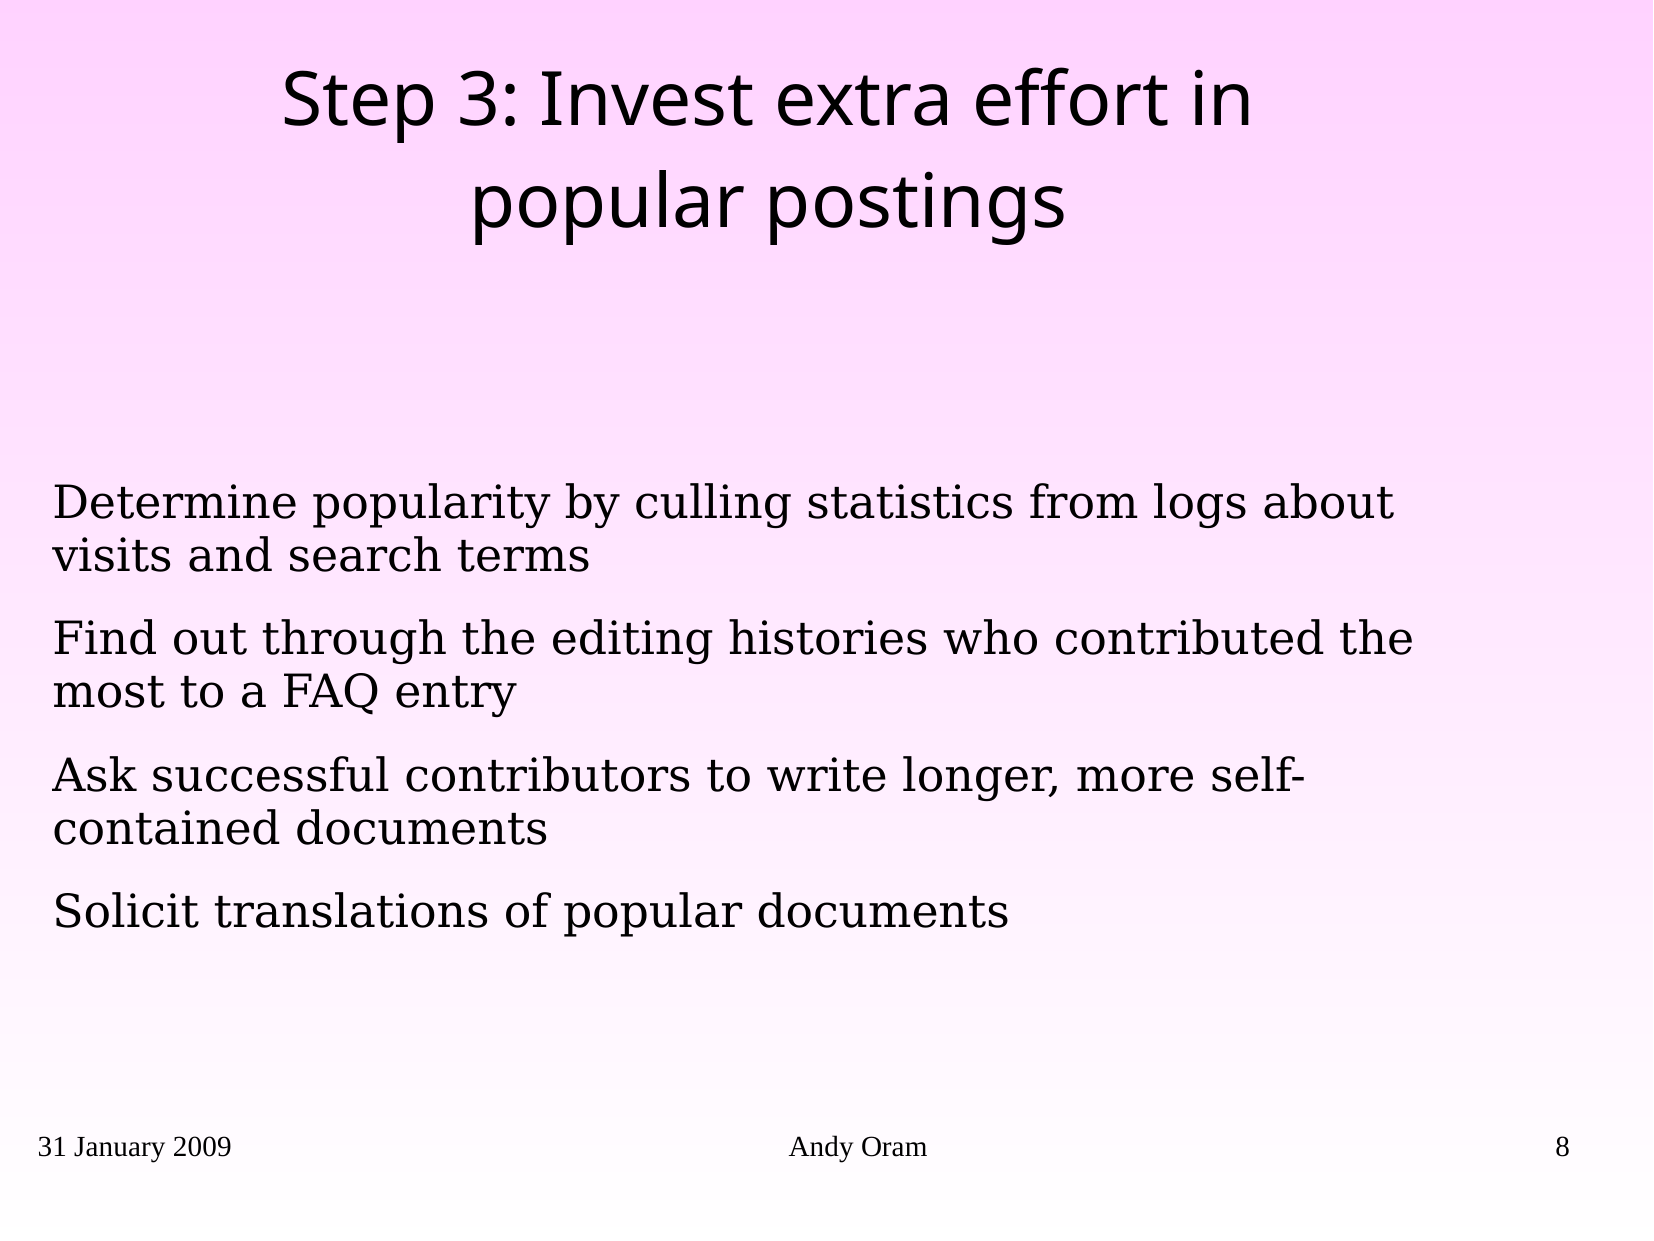

Step 3: Invest extra effort in popular postings
Determine popularity by culling statistics from logs about visits and search terms
Find out through the editing histories who contributed the most to a FAQ entry
Ask successful contributors to write longer, more self-contained documents
Solicit translations of popular documents
8